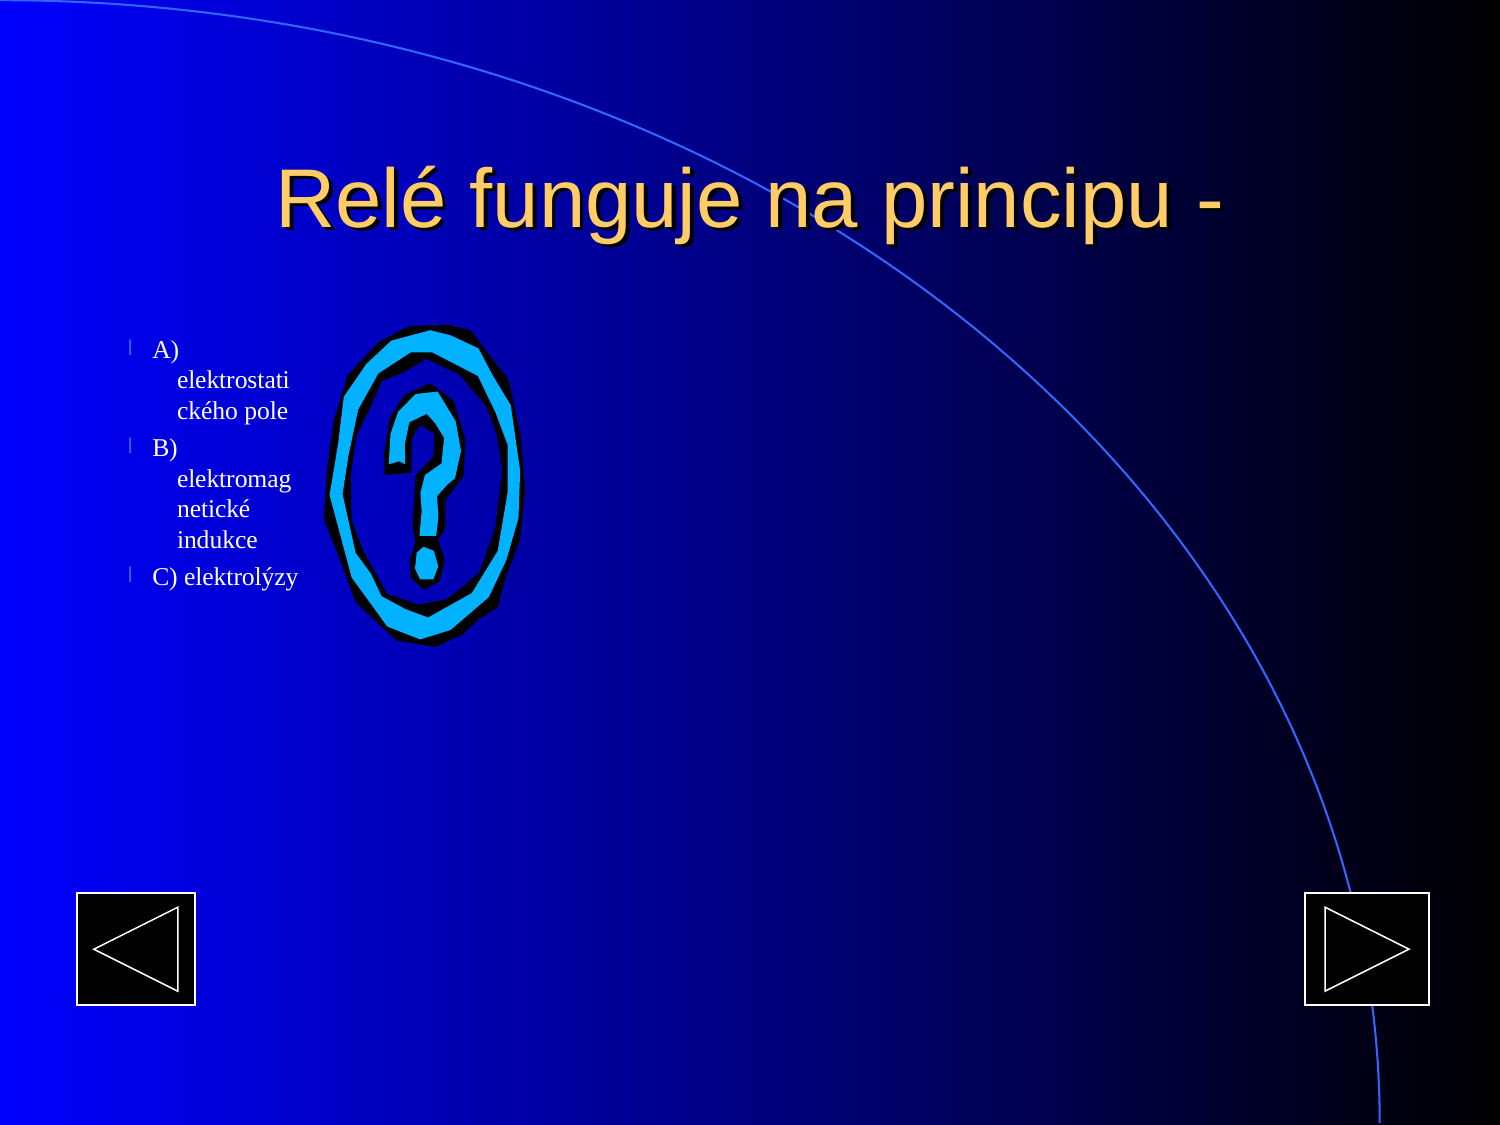

Relé funguje na principu -
# A) elektrostatického pole
B) elektromagnetické indukce
C) elektrolýzy